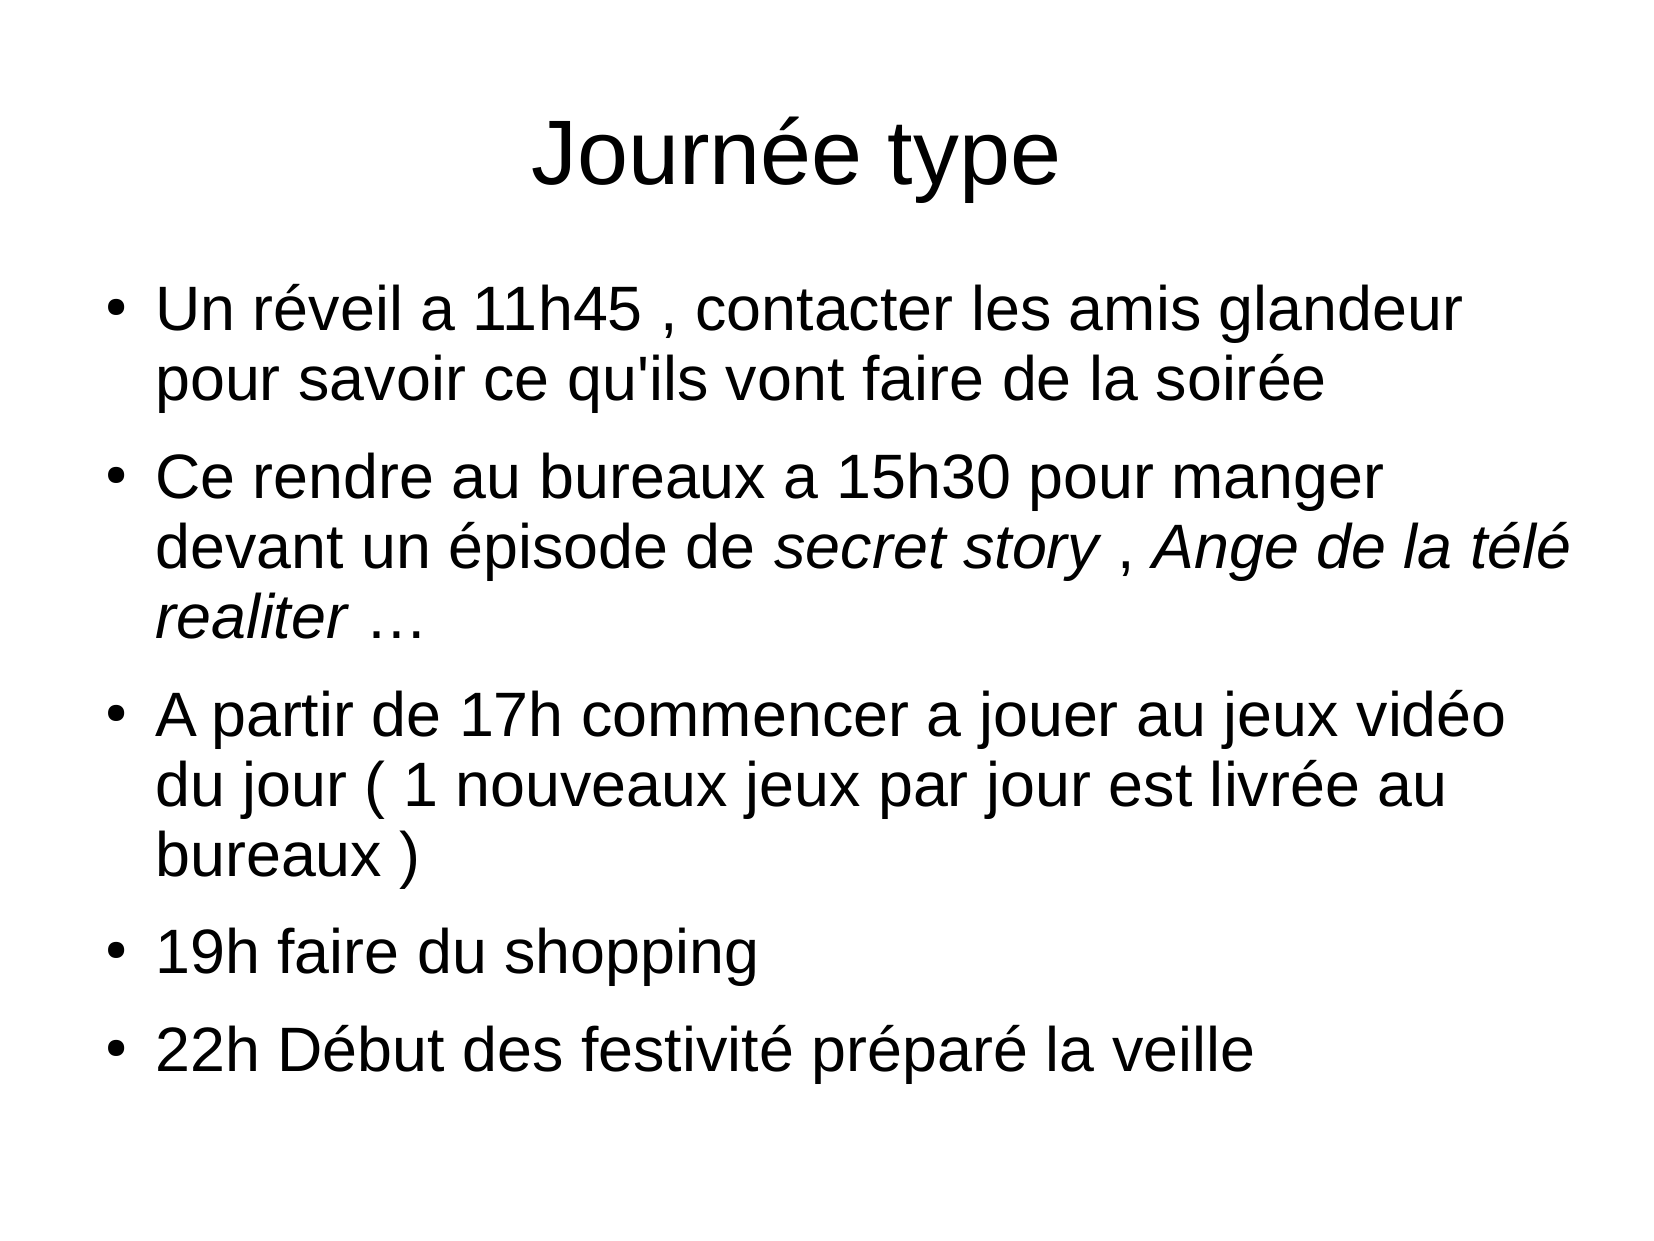

# Journée type
Un réveil a 11h45 , contacter les amis glandeur pour savoir ce qu'ils vont faire de la soirée
Ce rendre au bureaux a 15h30 pour manger devant un épisode de secret story , Ange de la télé realiter …
A partir de 17h commencer a jouer au jeux vidéo du jour ( 1 nouveaux jeux par jour est livrée au bureaux )
19h faire du shopping
22h Début des festivité préparé la veille